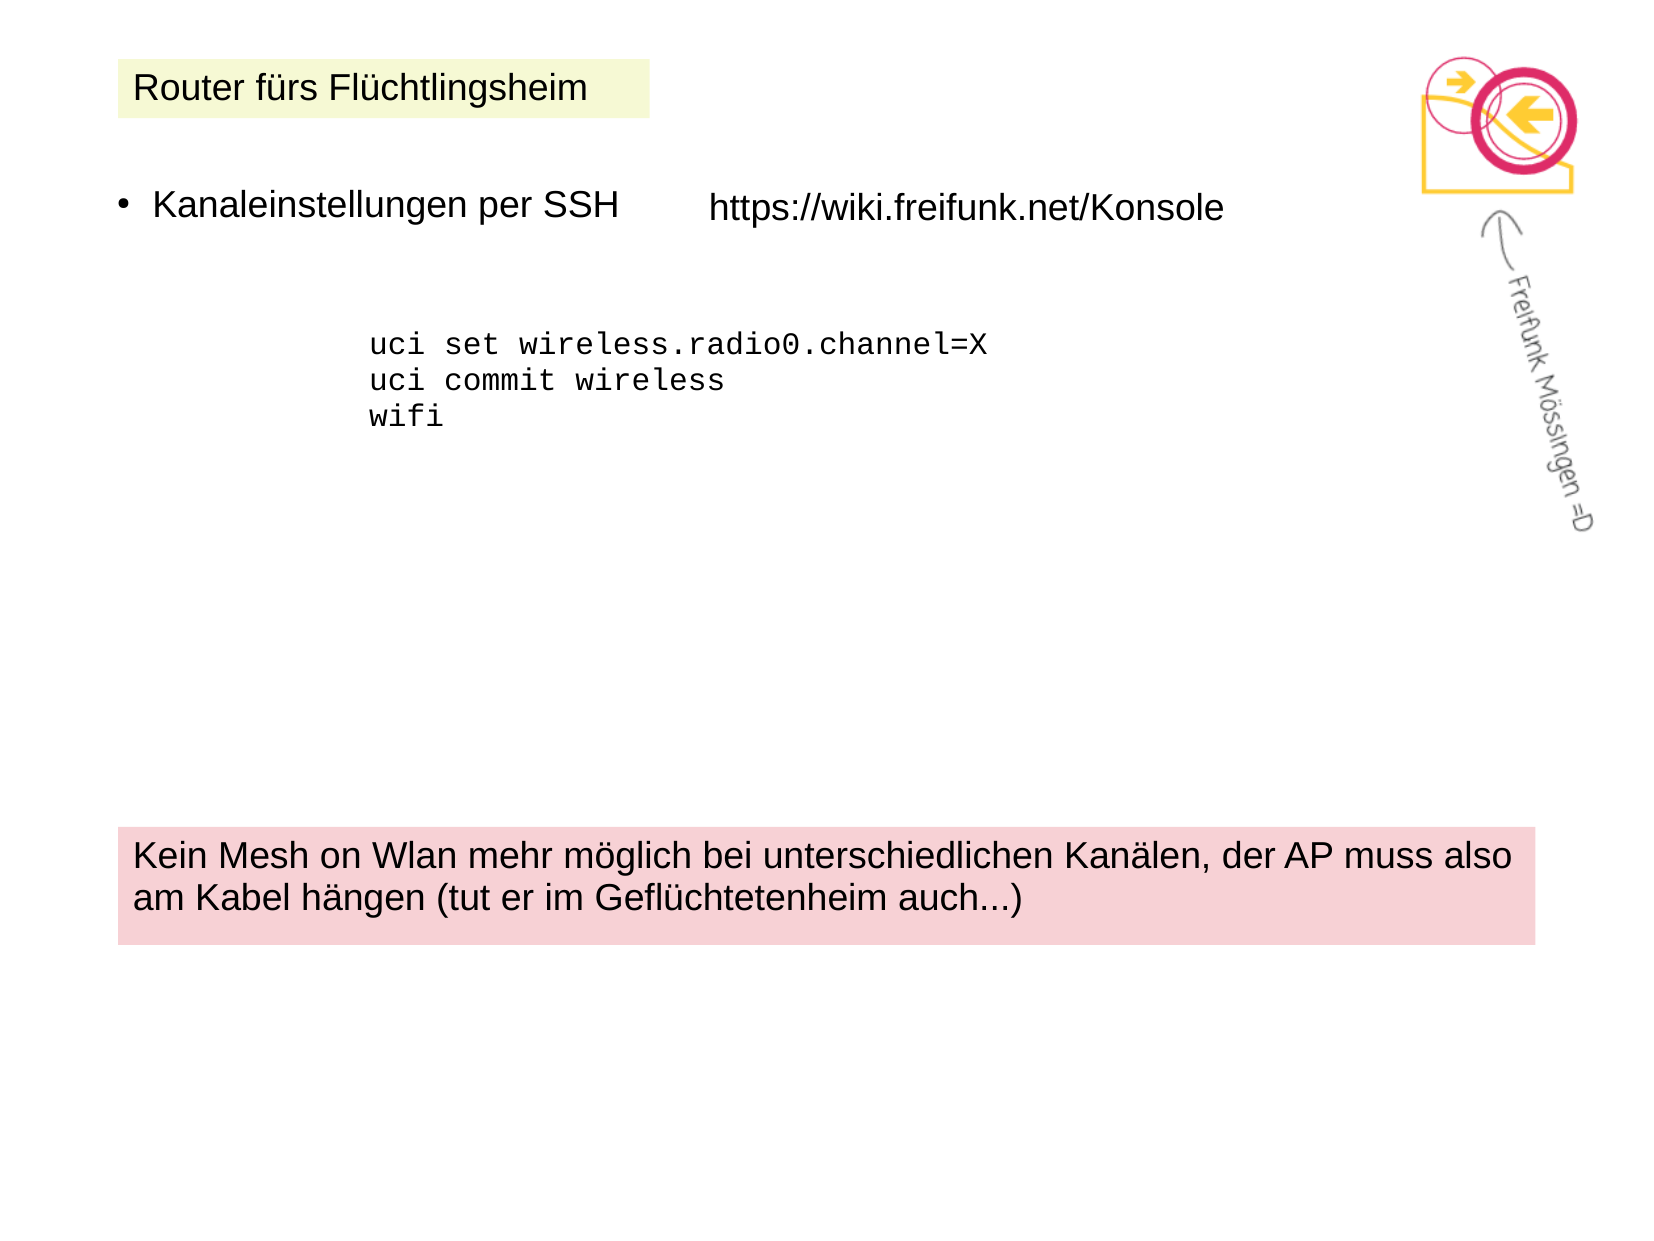

Router fürs Flüchtlingsheim
Kanaleinstellungen per SSH
https://wiki.freifunk.net/Konsole
uci set wireless.radio0.channel=X
uci commit wireless
wifi
Kein Mesh on Wlan mehr möglich bei unterschiedlichen Kanälen, der AP muss also am Kabel hängen (tut er im Geflüchtetenheim auch...)